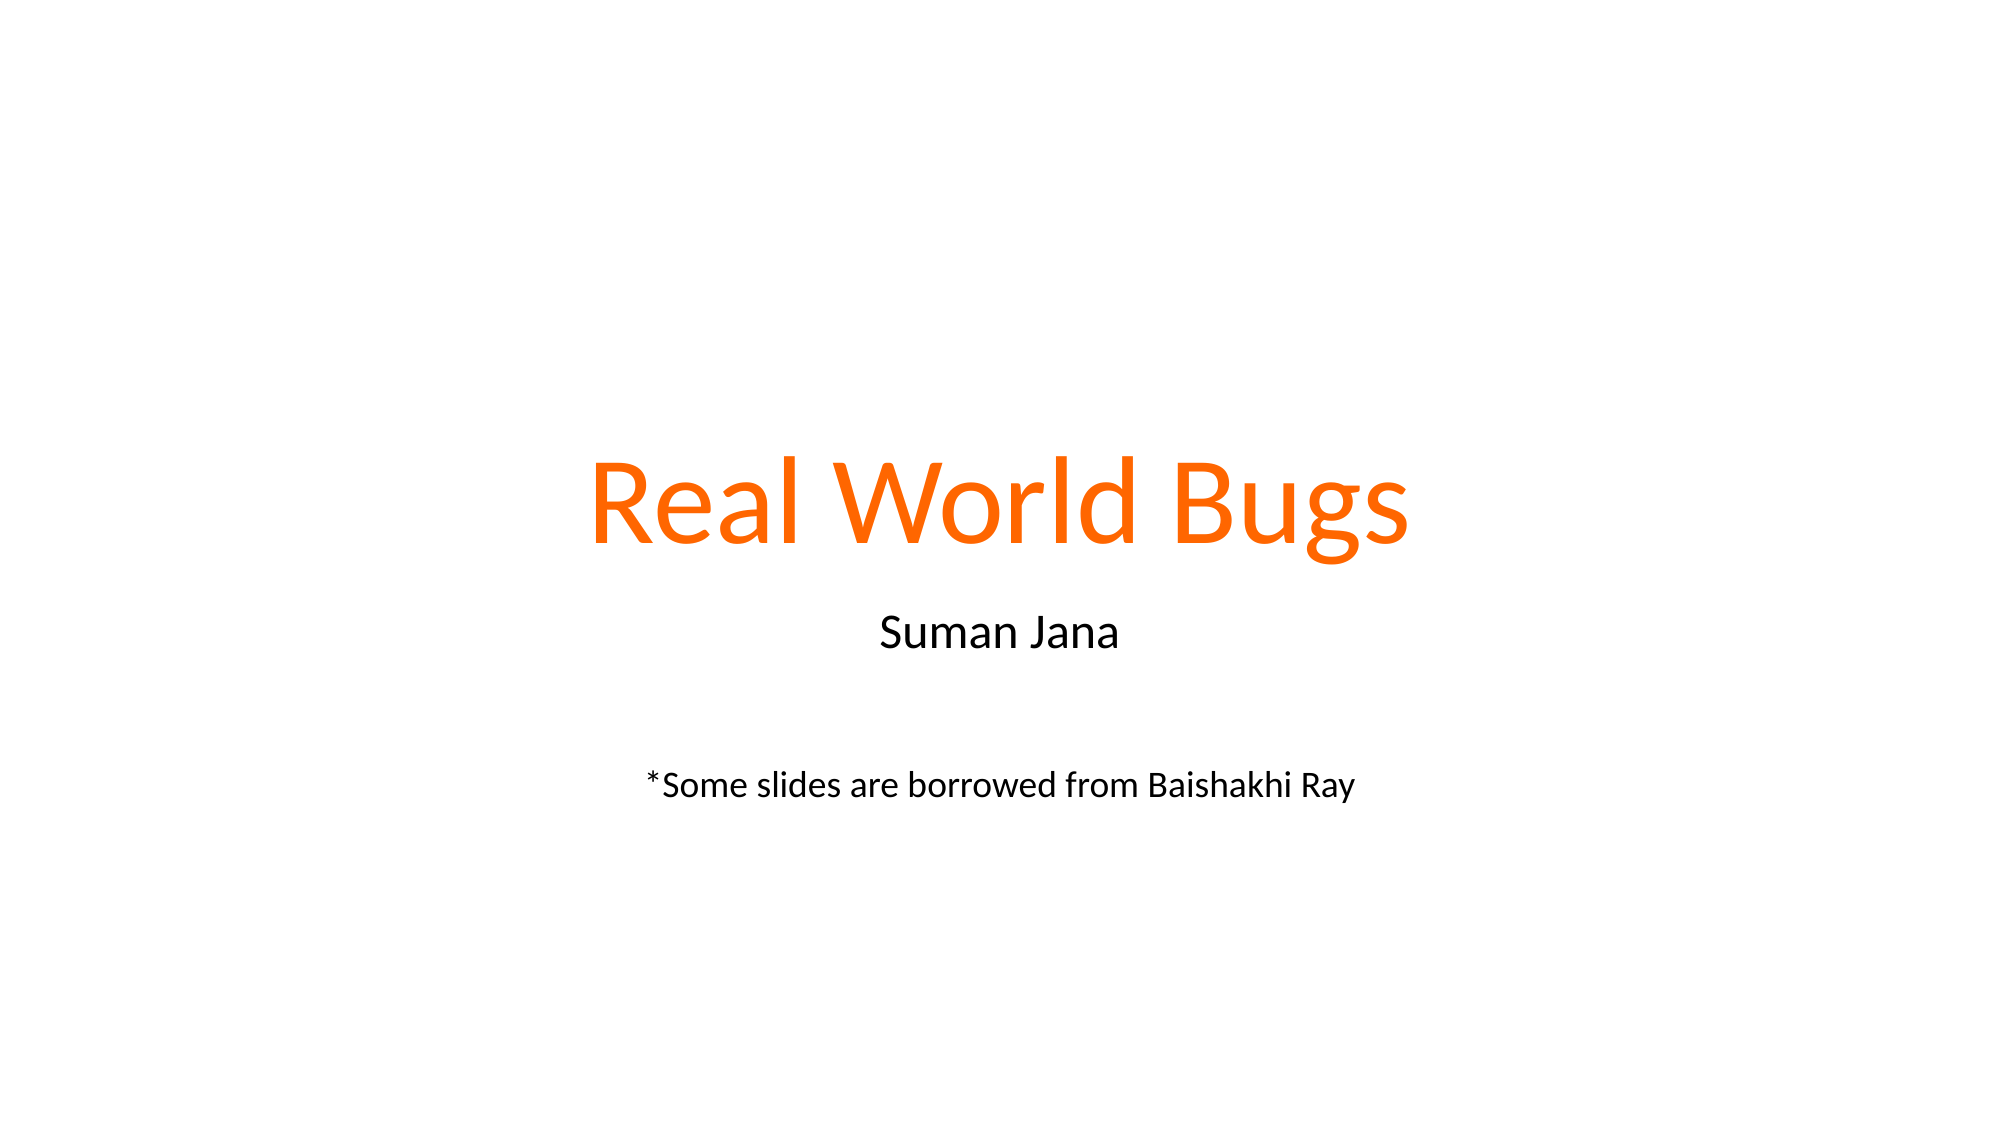

# Real World Bugs
Suman Jana
*Some slides are borrowed from Baishakhi Ray